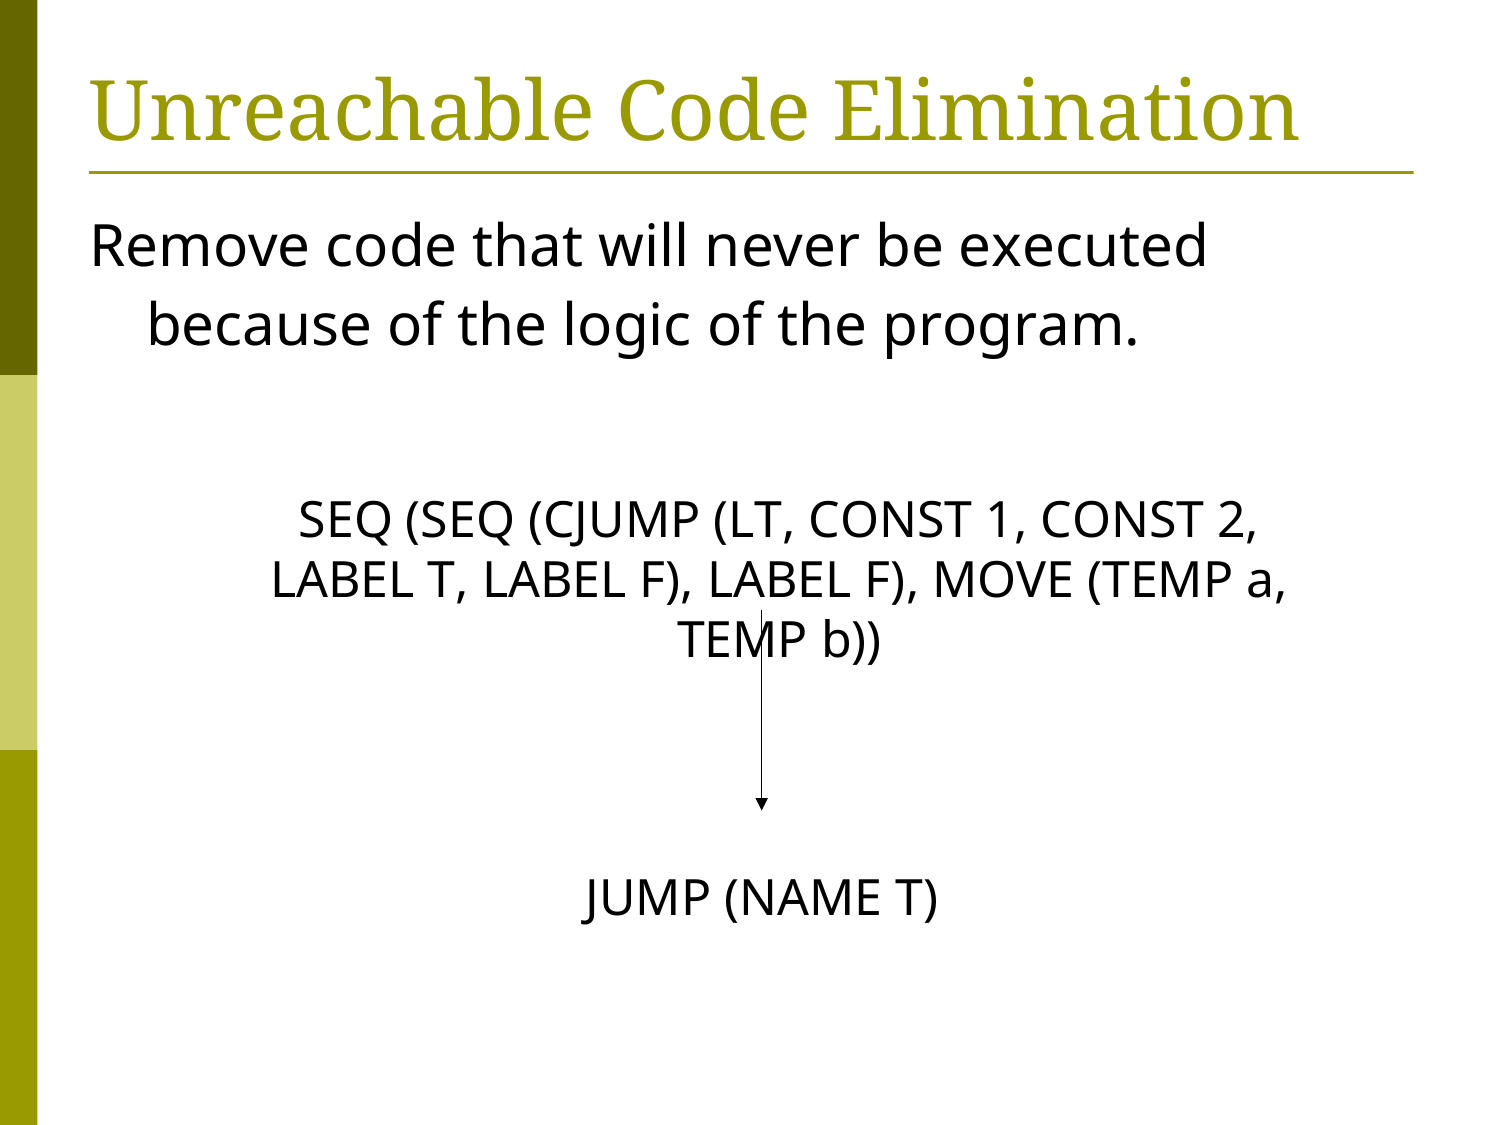

# Unreachable Code Elimination
Remove code that will never be executed because of the logic of the program.
SEQ (SEQ (CJUMP (LT, CONST 1, CONST 2, LABEL T, LABEL F), LABEL F), MOVE (TEMP a, TEMP b))
JUMP (NAME T)